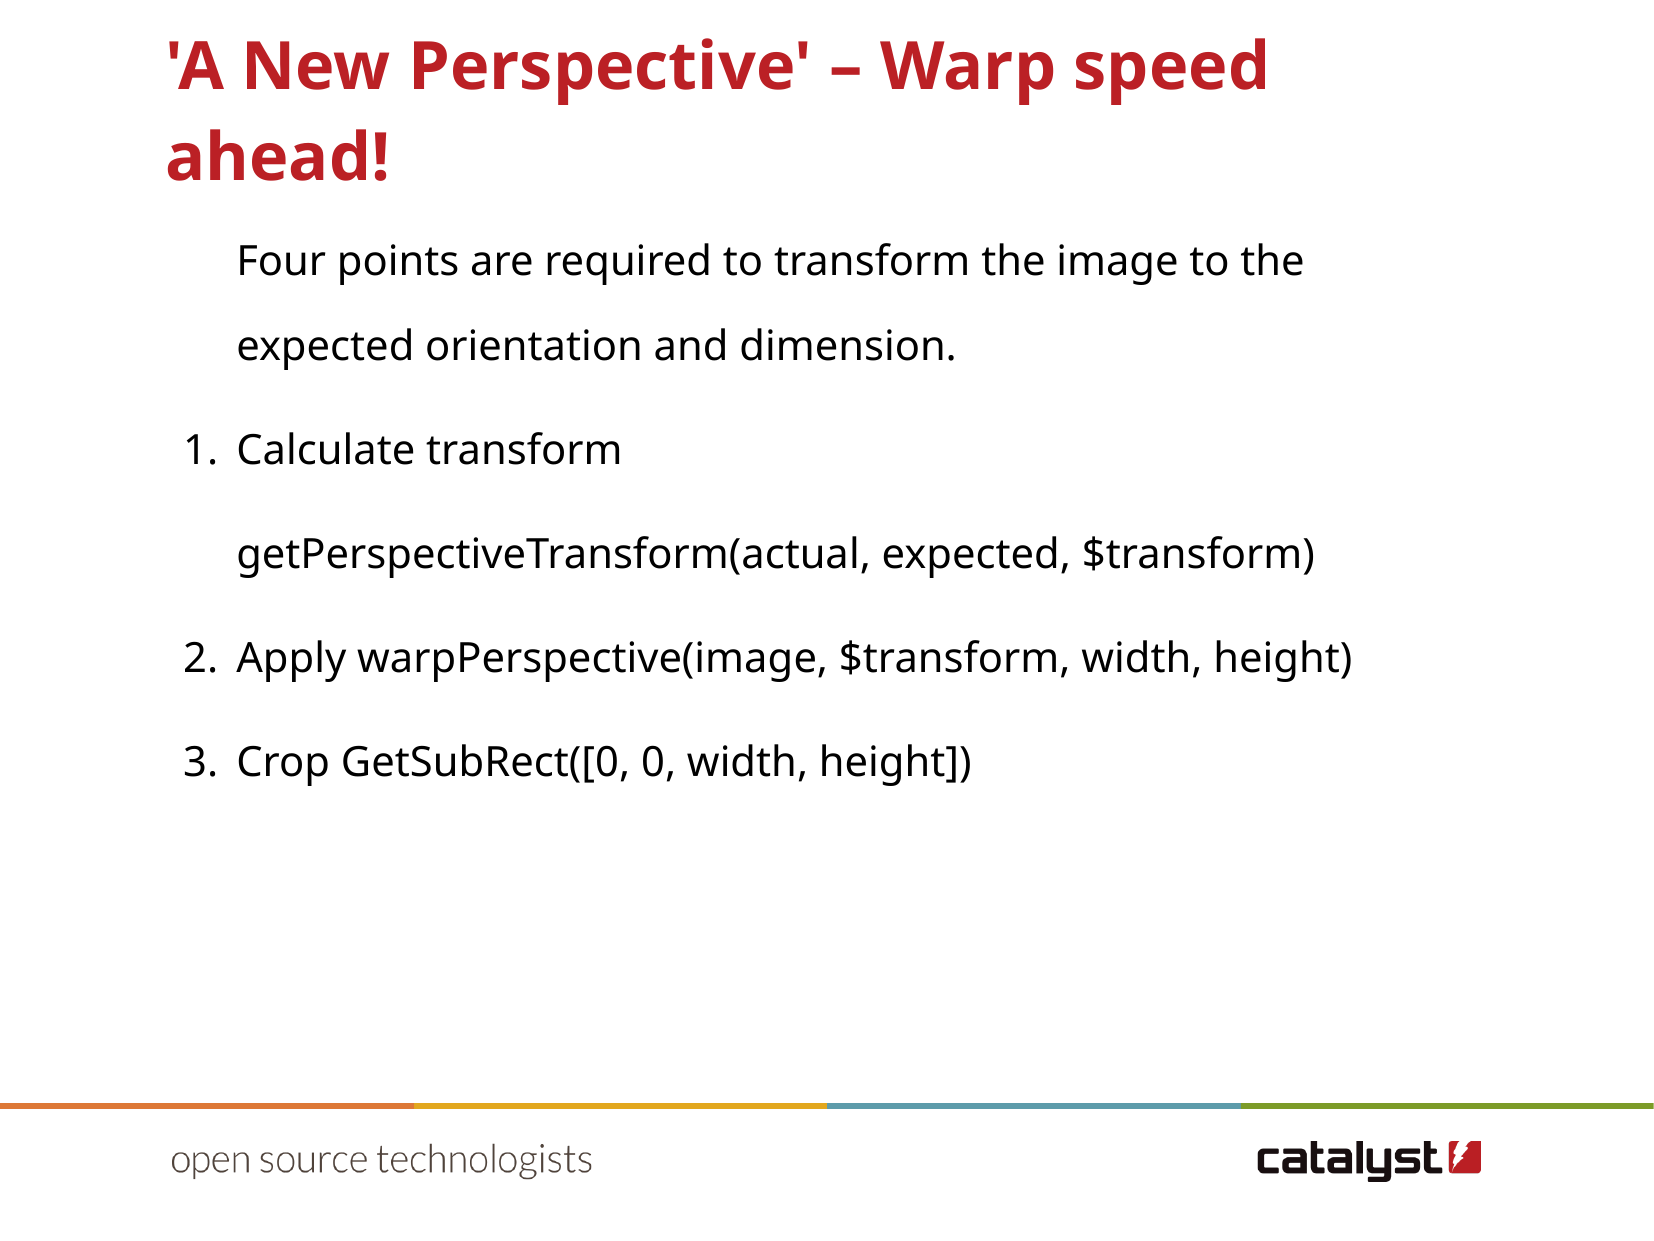

# 'A New Perspective' – Warp speed ahead!
Four points are required to transform the image to the expected orientation and dimension.
Calculate transform
getPerspectiveTransform(actual, expected, $transform)
Apply warpPerspective(image, $transform, width, height)
Crop GetSubRect([0, 0, width, height])